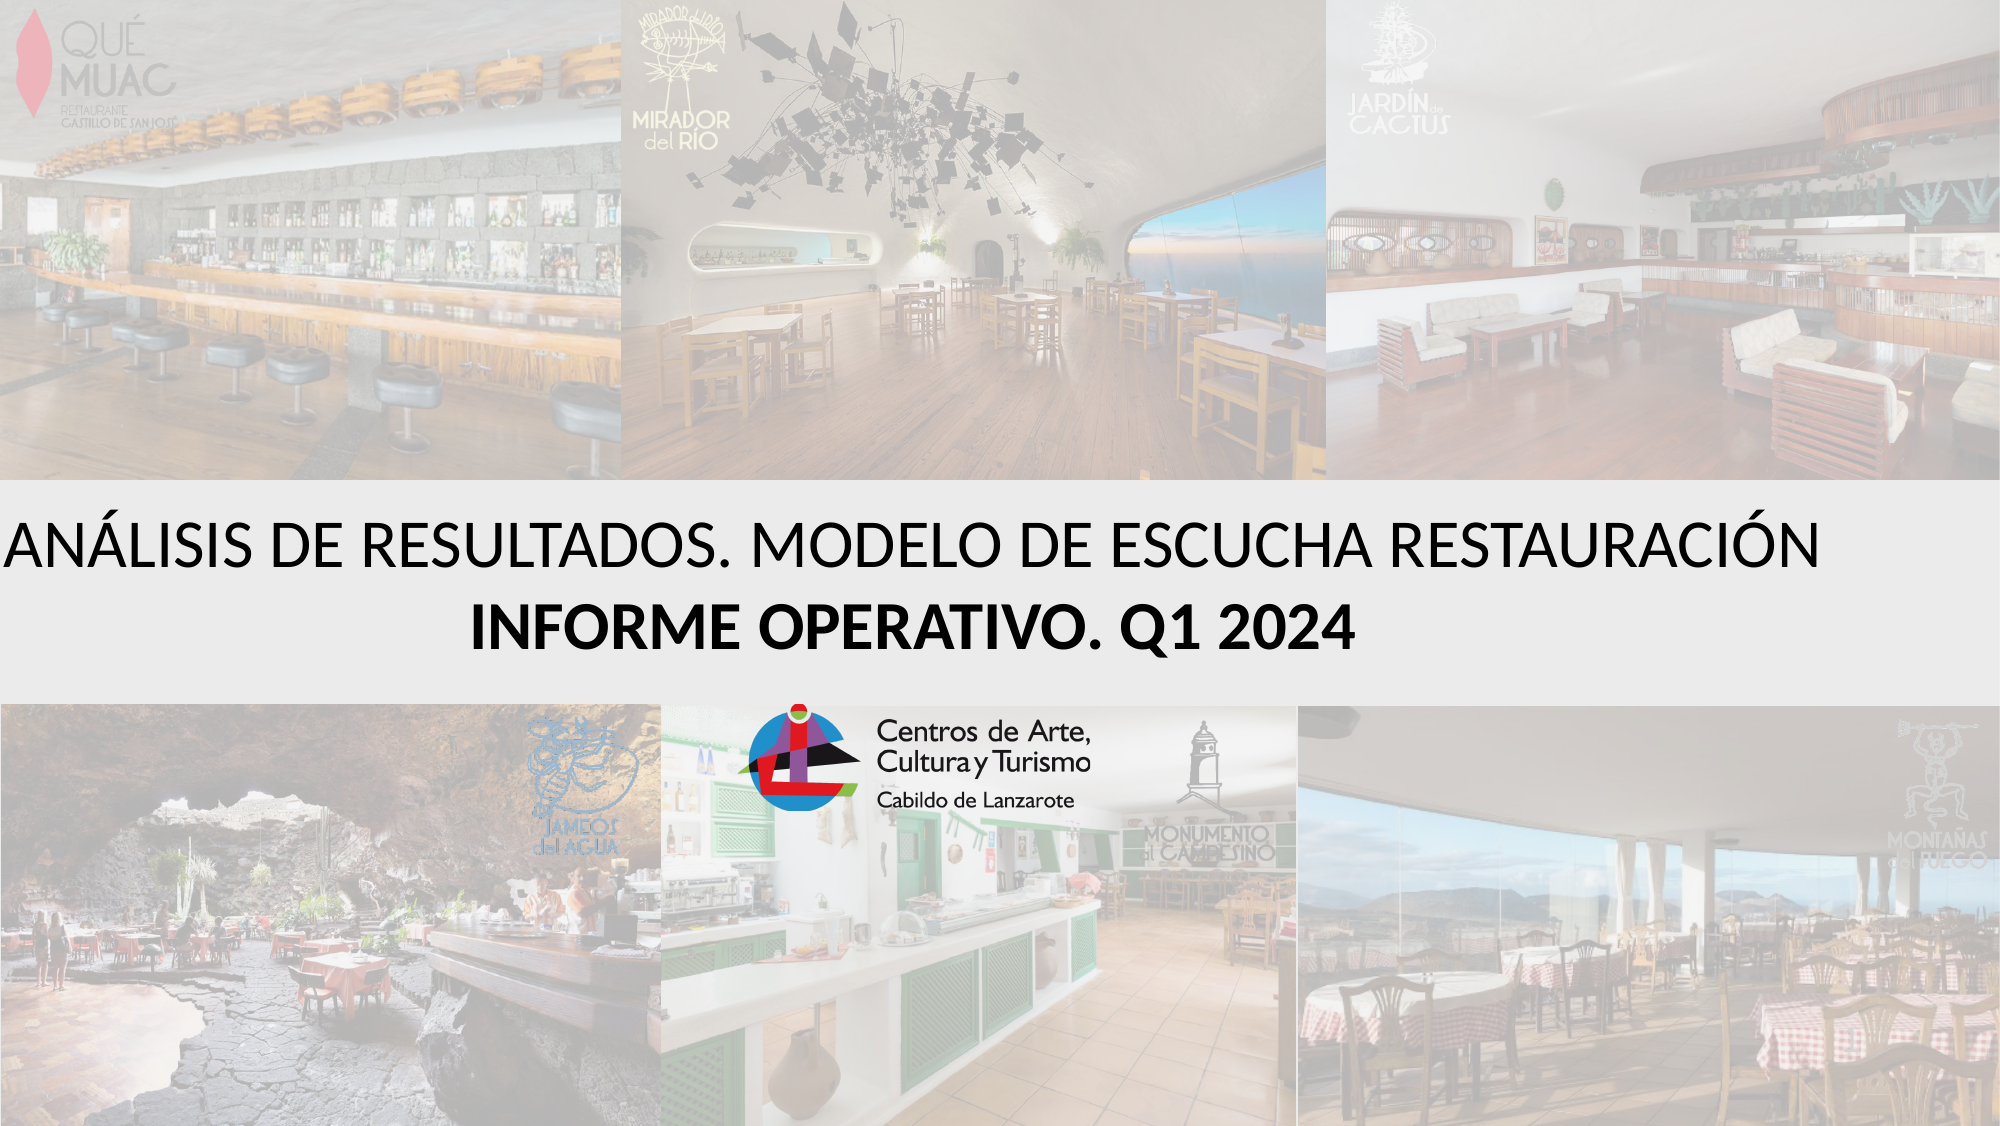

Análisis de Resultados. Modelo de Escucha Restauración
Informe Operativo. Q1 2024